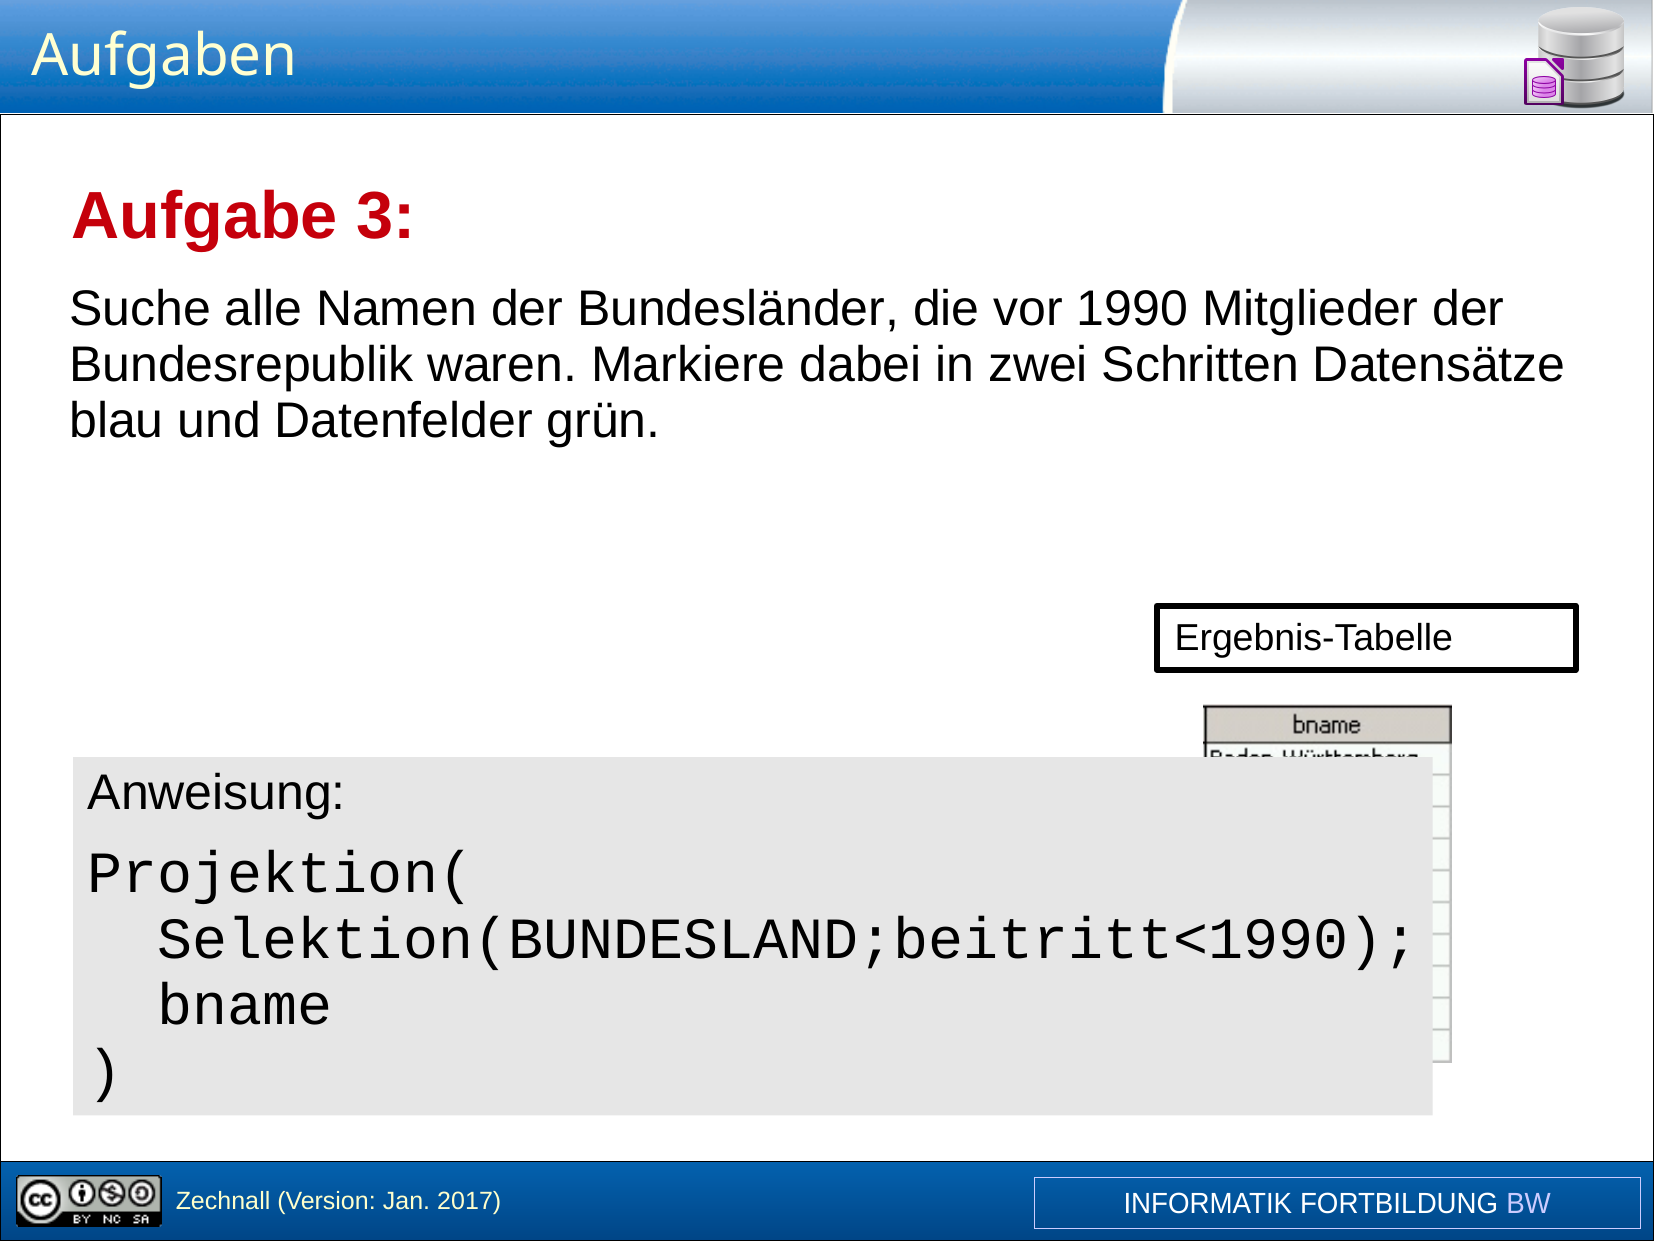

# Aufgaben
Aufgabe 3:
Suche alle Namen der Bundesländer, die vor 1990 Mitglieder der Bundesrepublik waren. Markiere dabei in zwei Schritten Datensätze blau und Datenfelder grün.
Ergebnis-Tabelle
Anweisung:
Projektion(
 Selektion(BUNDESLAND;beitritt<1990);
 bname
)